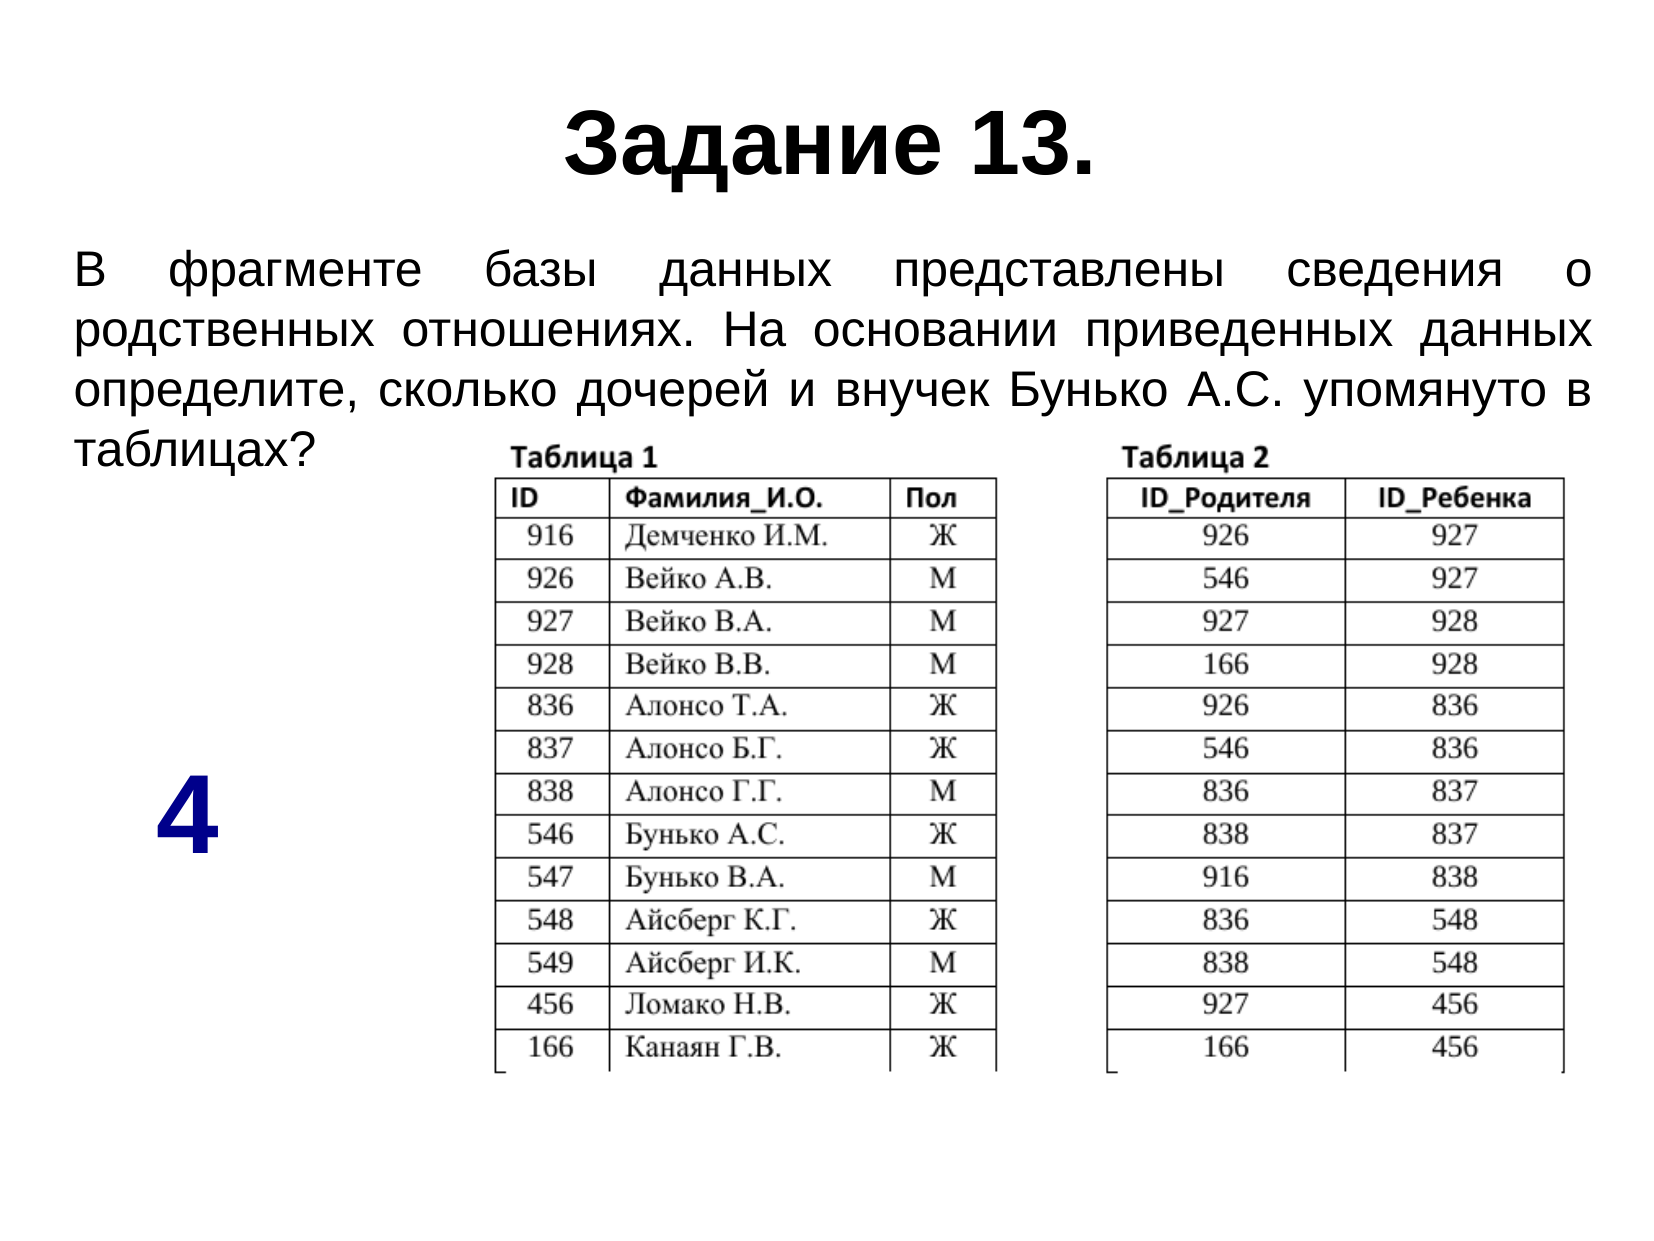

# Задание 13.
В фрагменте базы данных представлены сведения о родственных отношениях. На основании приведенных данных определите, сколько дочерей и внучек Бунько А.С. упомянуто в таблицах?
4